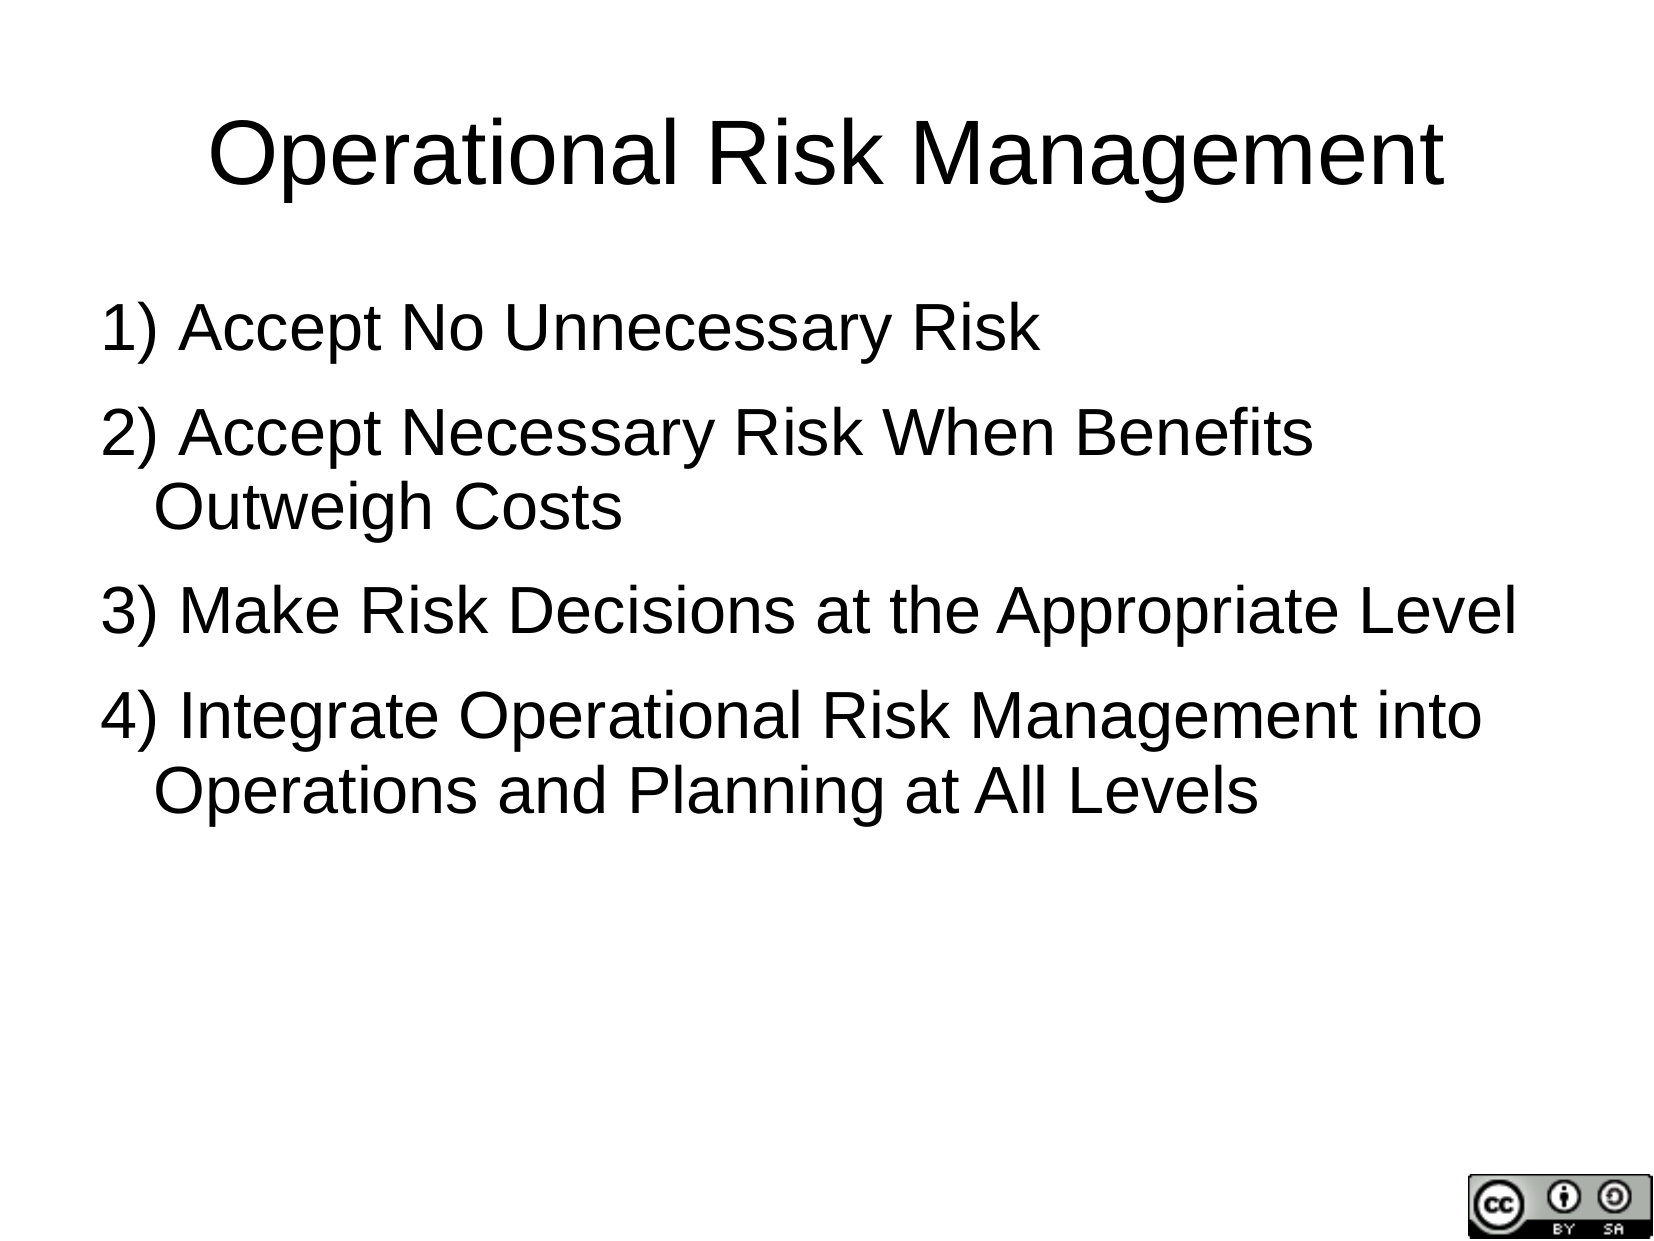

# Operational Risk Management
 Accept No Unnecessary Risk
 Accept Necessary Risk When Benefits Outweigh Costs
 Make Risk Decisions at the Appropriate Level
 Integrate Operational Risk Management into Operations and Planning at All Levels